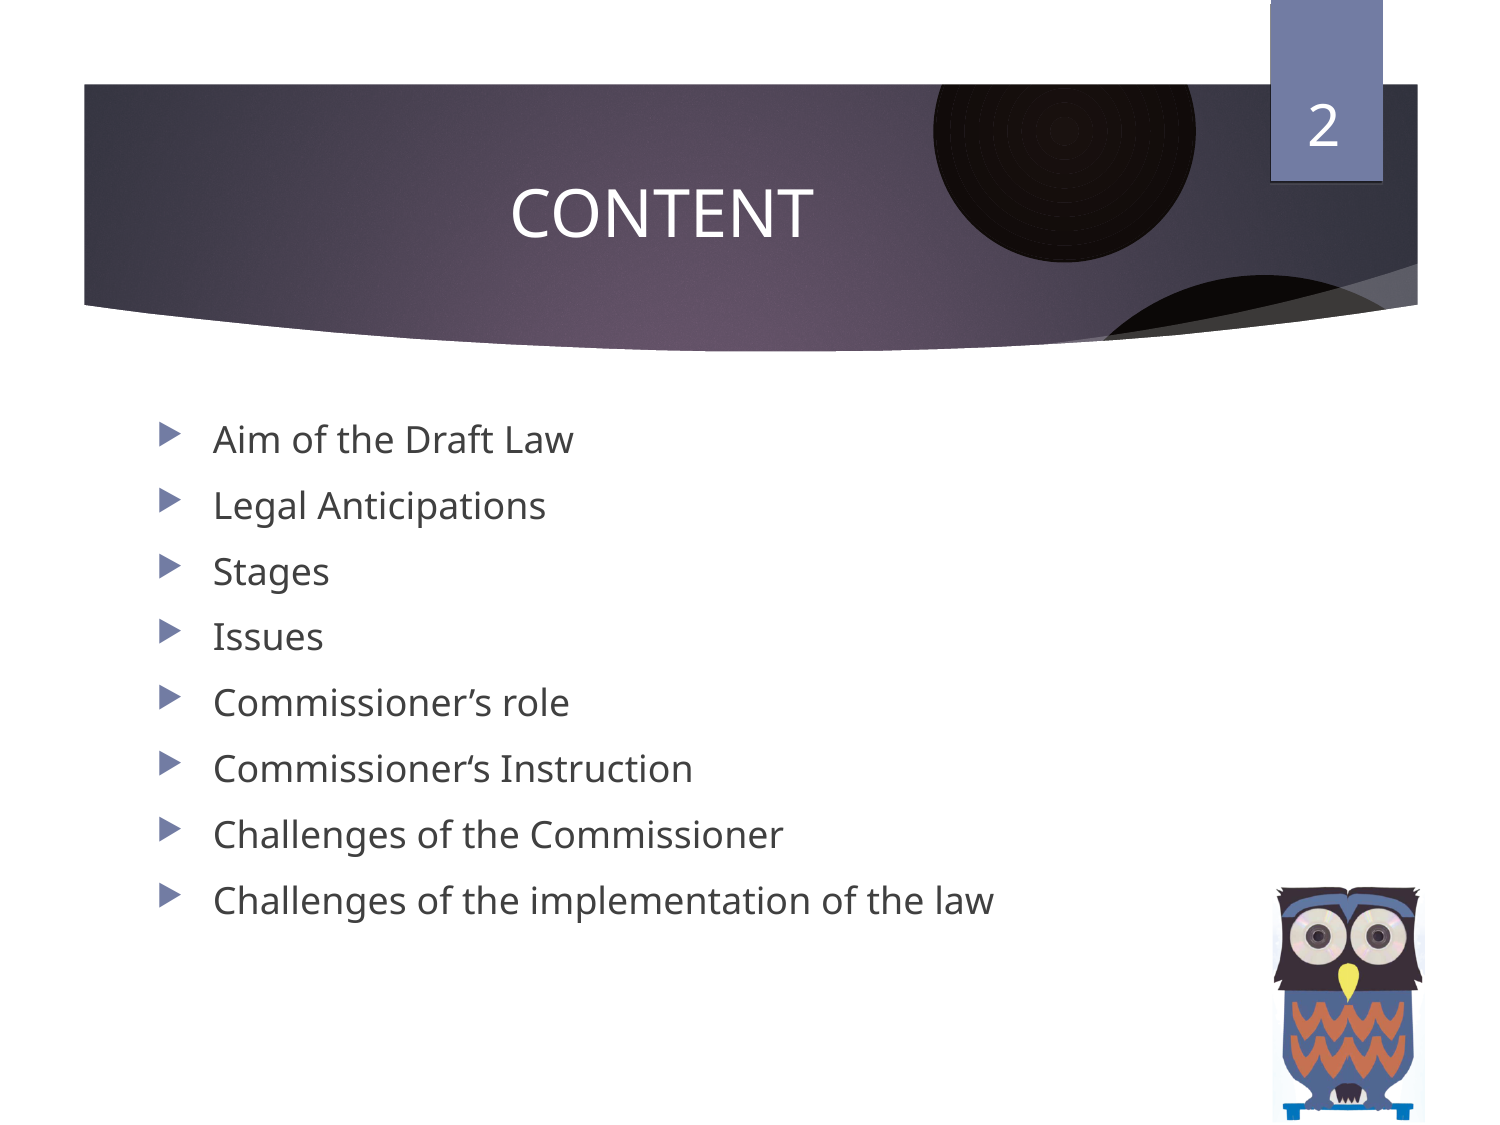

# CONTENT
Aim of the Draft Law
Legal Anticipations
Stages
Issues
Commissioner’s role
Commissioner‘s Instruction
Challenges of the Commissioner
Challenges of the implementation of the law